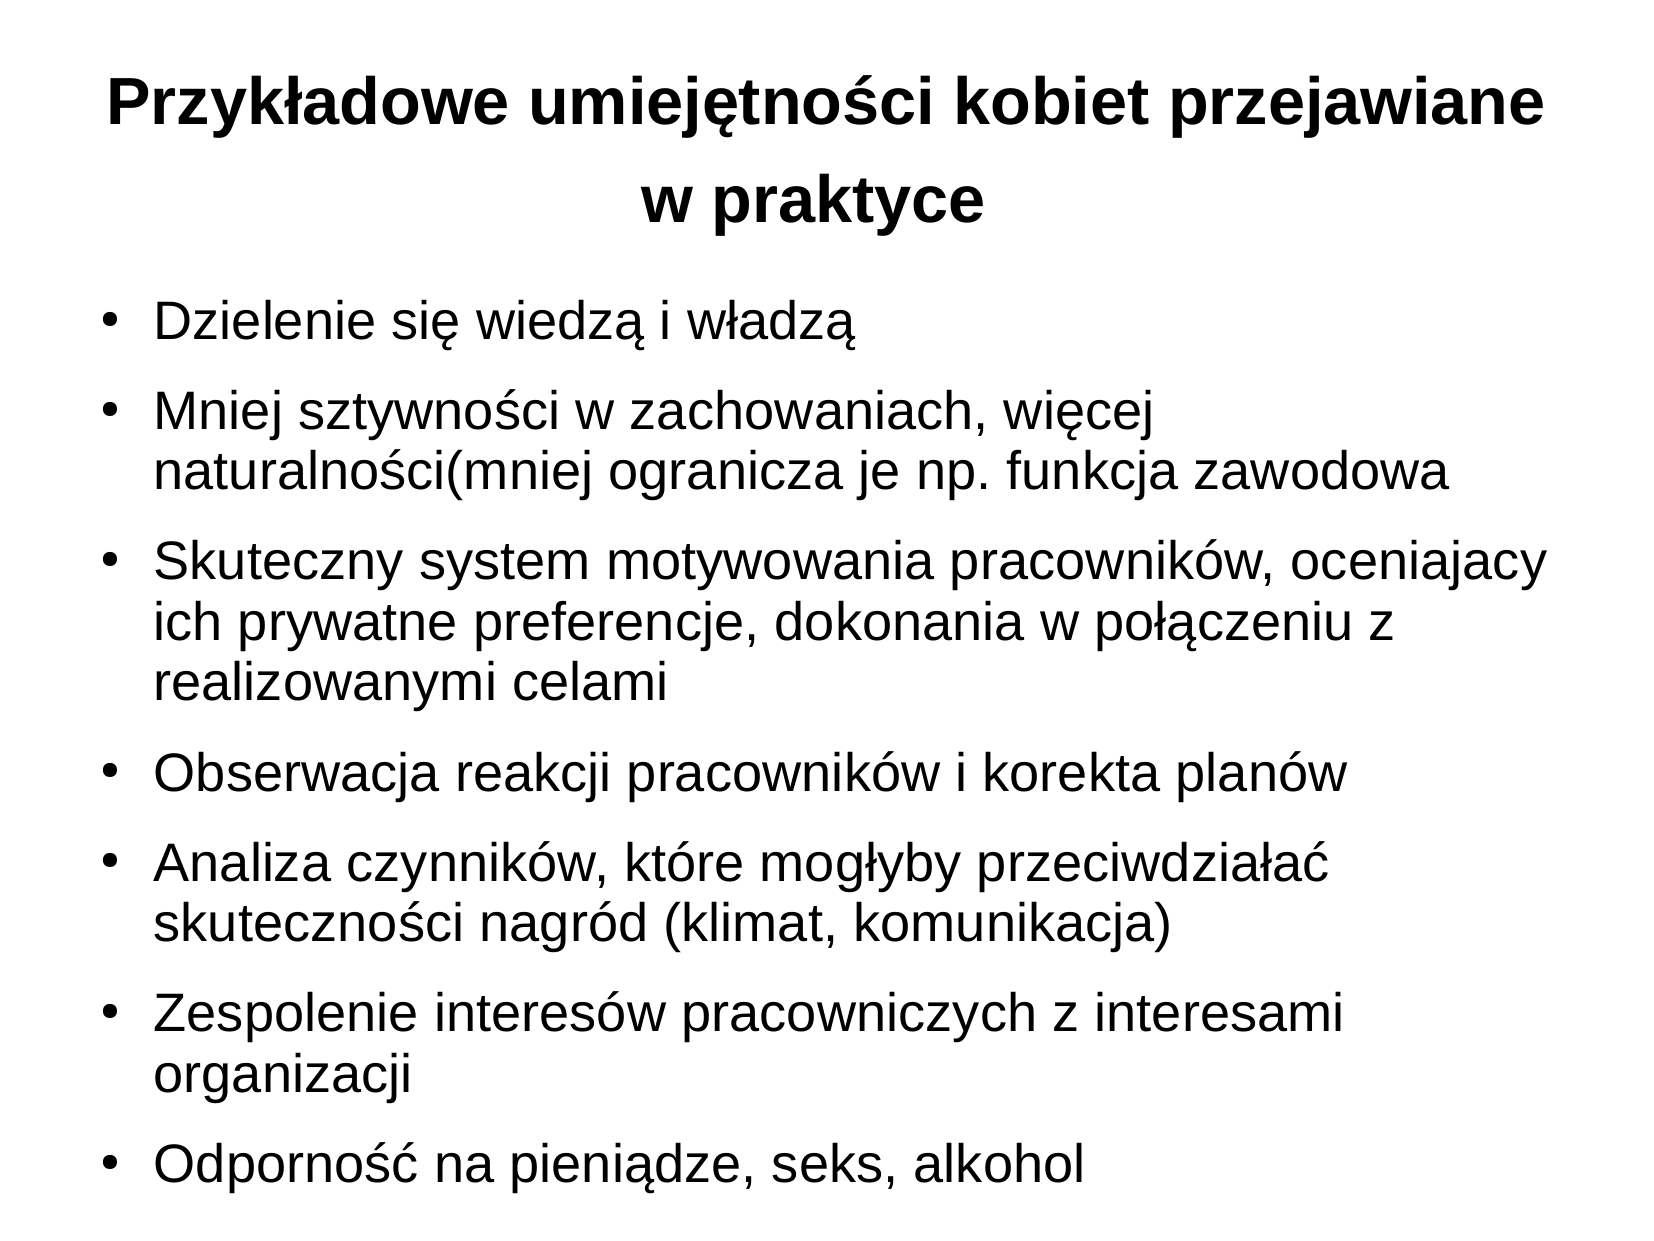

# Przykładowe umiejętności kobiet przejawiane w praktyce
Dzielenie się wiedzą i władzą
Mniej sztywności w zachowaniach, więcej naturalności(mniej ogranicza je np. funkcja zawodowa
Skuteczny system motywowania pracowników, oceniajacy ich prywatne preferencje, dokonania w połączeniu z realizowanymi celami
Obserwacja reakcji pracowników i korekta planów
Analiza czynników, które mogłyby przeciwdziałać skuteczności nagród (klimat, komunikacja)
Zespolenie interesów pracowniczych z interesami organizacji
Odporność na pieniądze, seks, alkohol